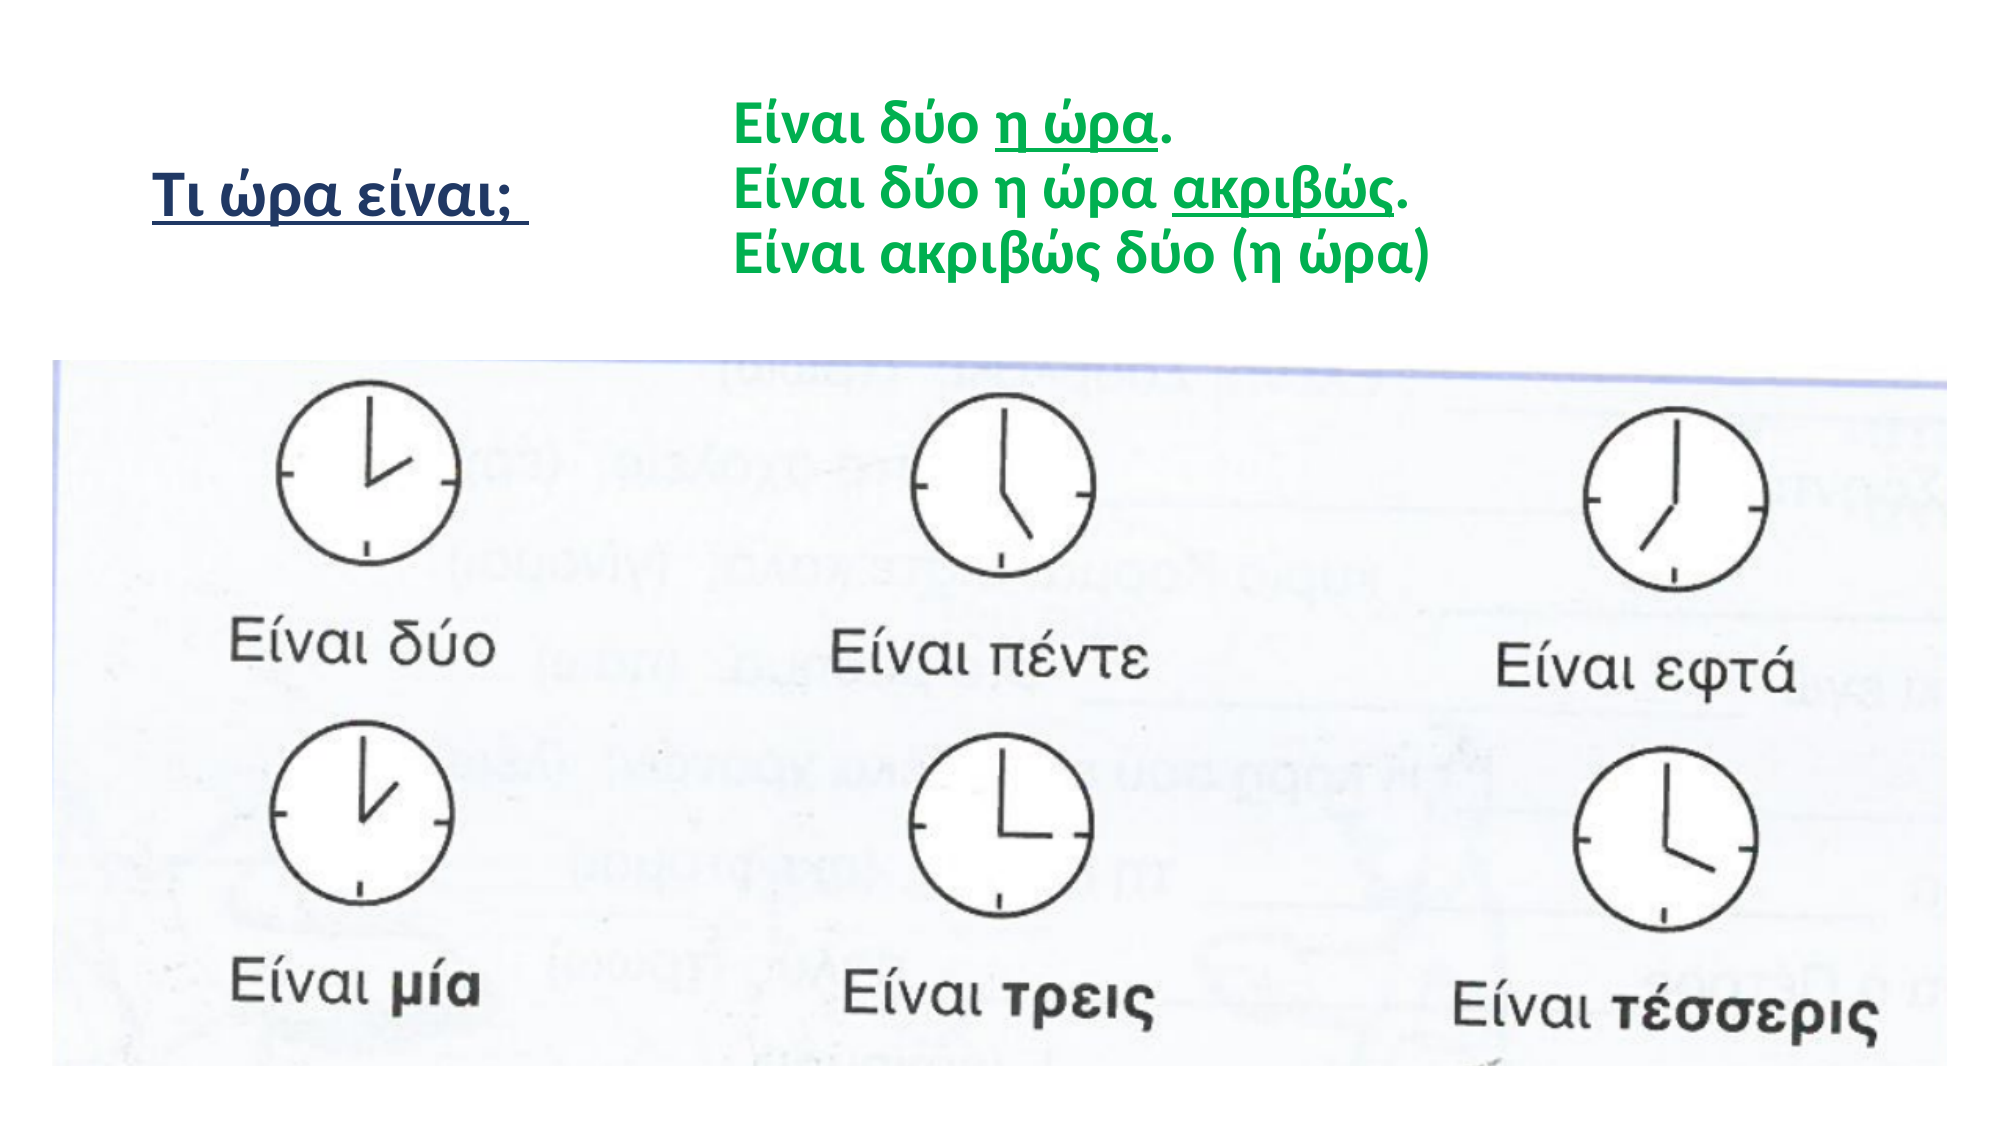

Είναι δύο η ώρα.
Είναι δύο η ώρα ακριβώς.
Είναι ακριβώς δύο (η ώρα)
# Τι ώρα είναι;